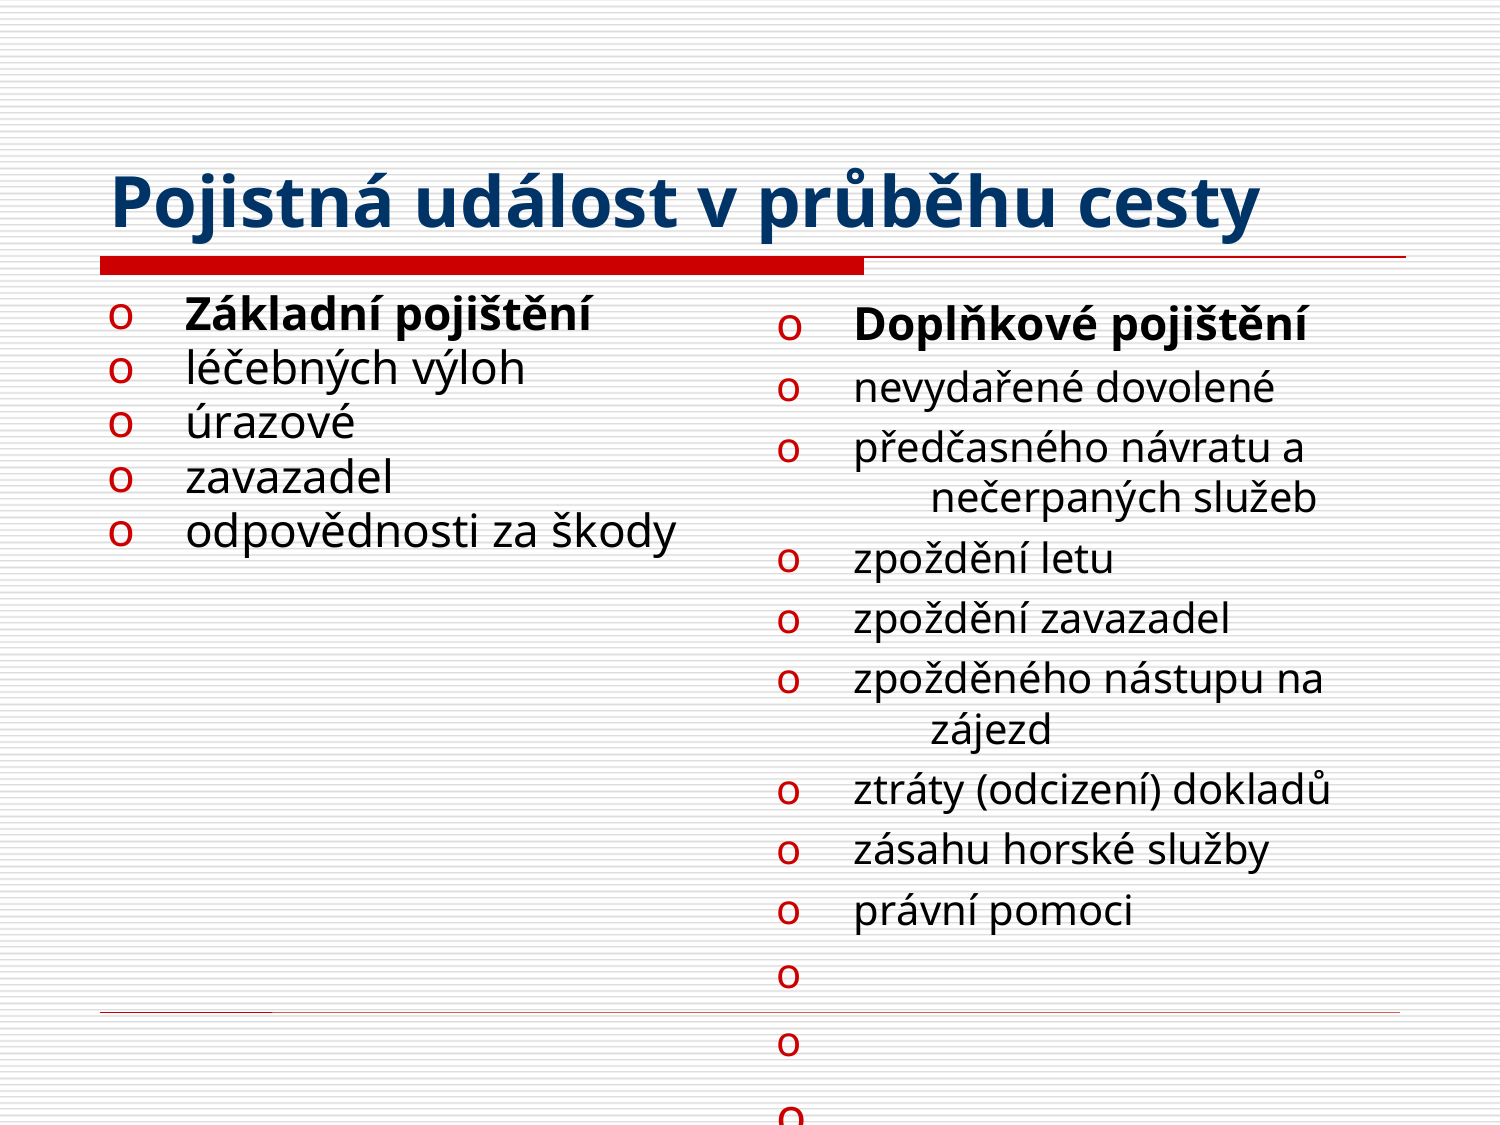

# Pojistná událost v průběhu cesty
Základní pojištění
léčebných výloh
úrazové
zavazadel
odpovědnosti za škody
Doplňkové pojištění
nevydařené dovolené
předčasného návratu a nečerpaných služeb
zpoždění letu
zpoždění zavazadel
zpožděného nástupu na zájezd
ztráty (odcizení) dokladů
zásahu horské služby
právní pomoci